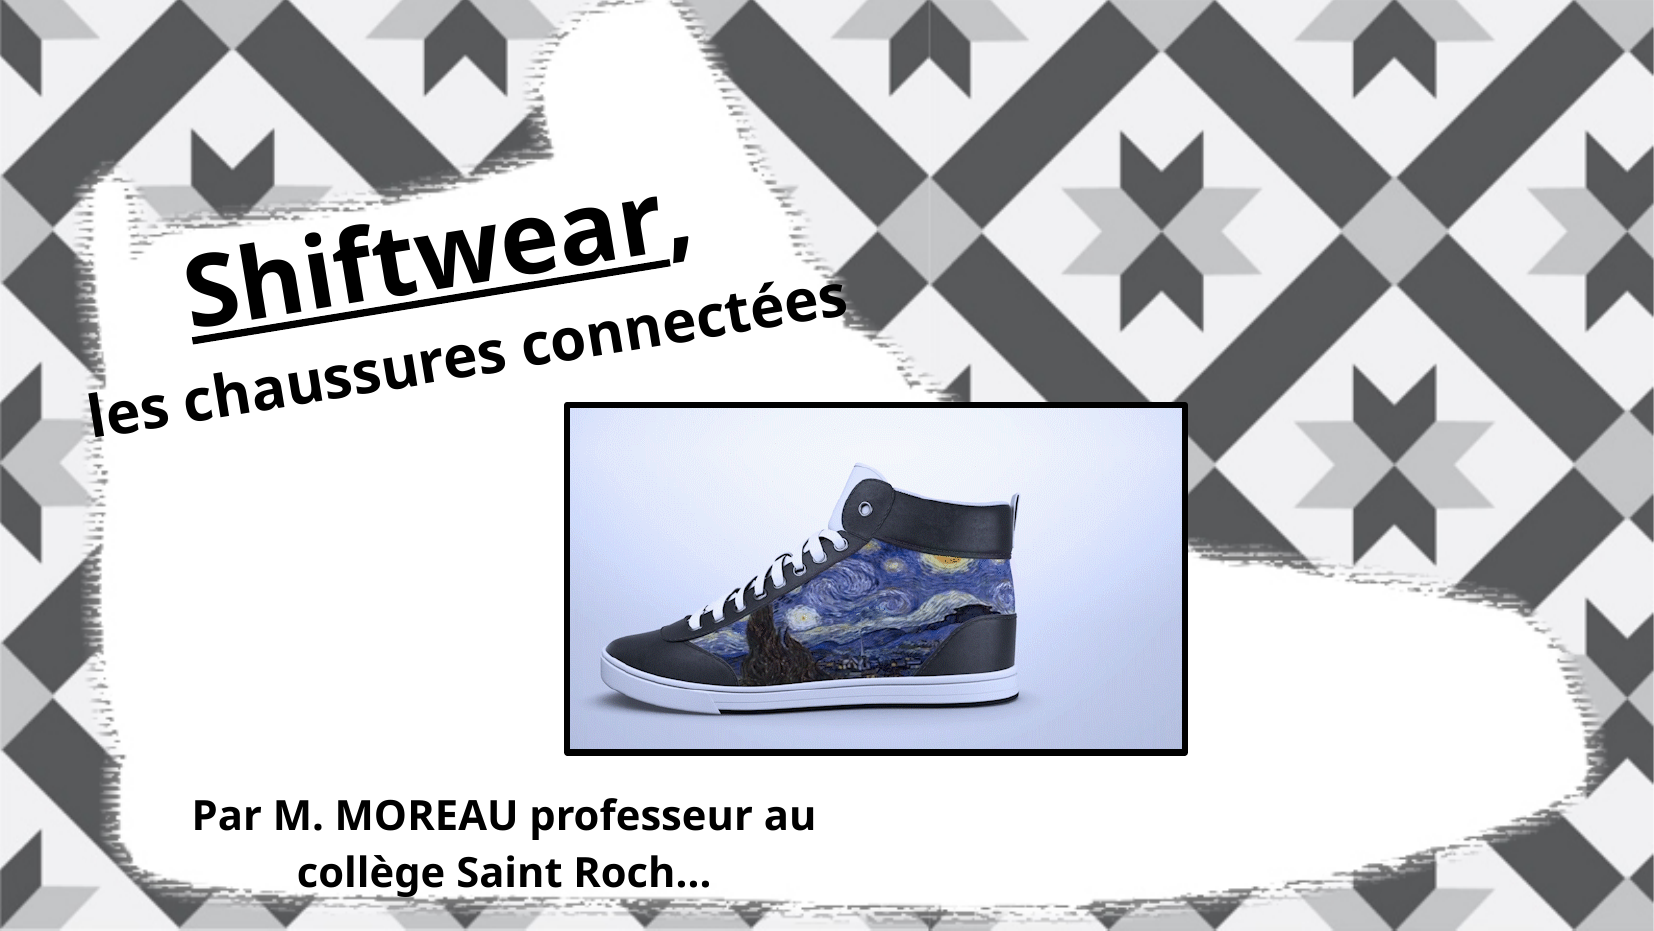

# Shiftwear, les chaussures connectées
Par M. MOREAU professeur au collège Saint Roch...